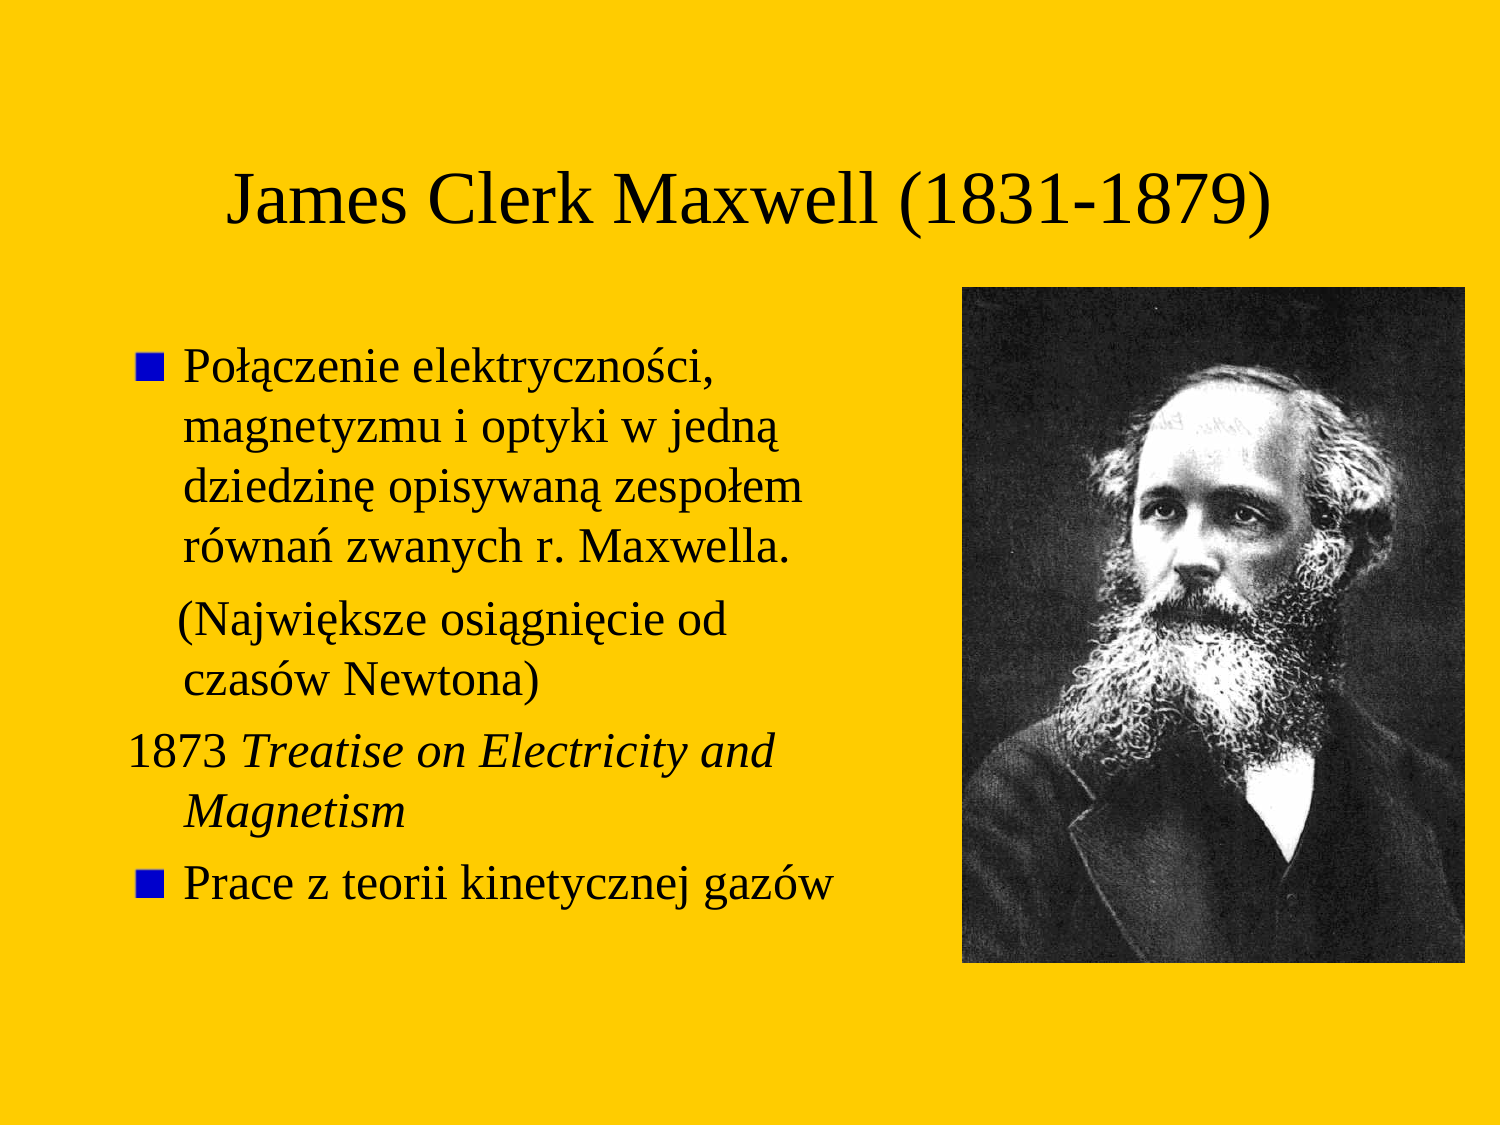

# James Clerk Maxwell (1831-1879)
Połączenie elektryczności, magnetyzmu i optyki w jedną dziedzinę opisywaną zespołem równań zwanych r. Maxwella.
 (Największe osiągnięcie od czasów Newtona)
1873 Treatise on Electricity and Magnetism
Prace z teorii kinetycznej gazów